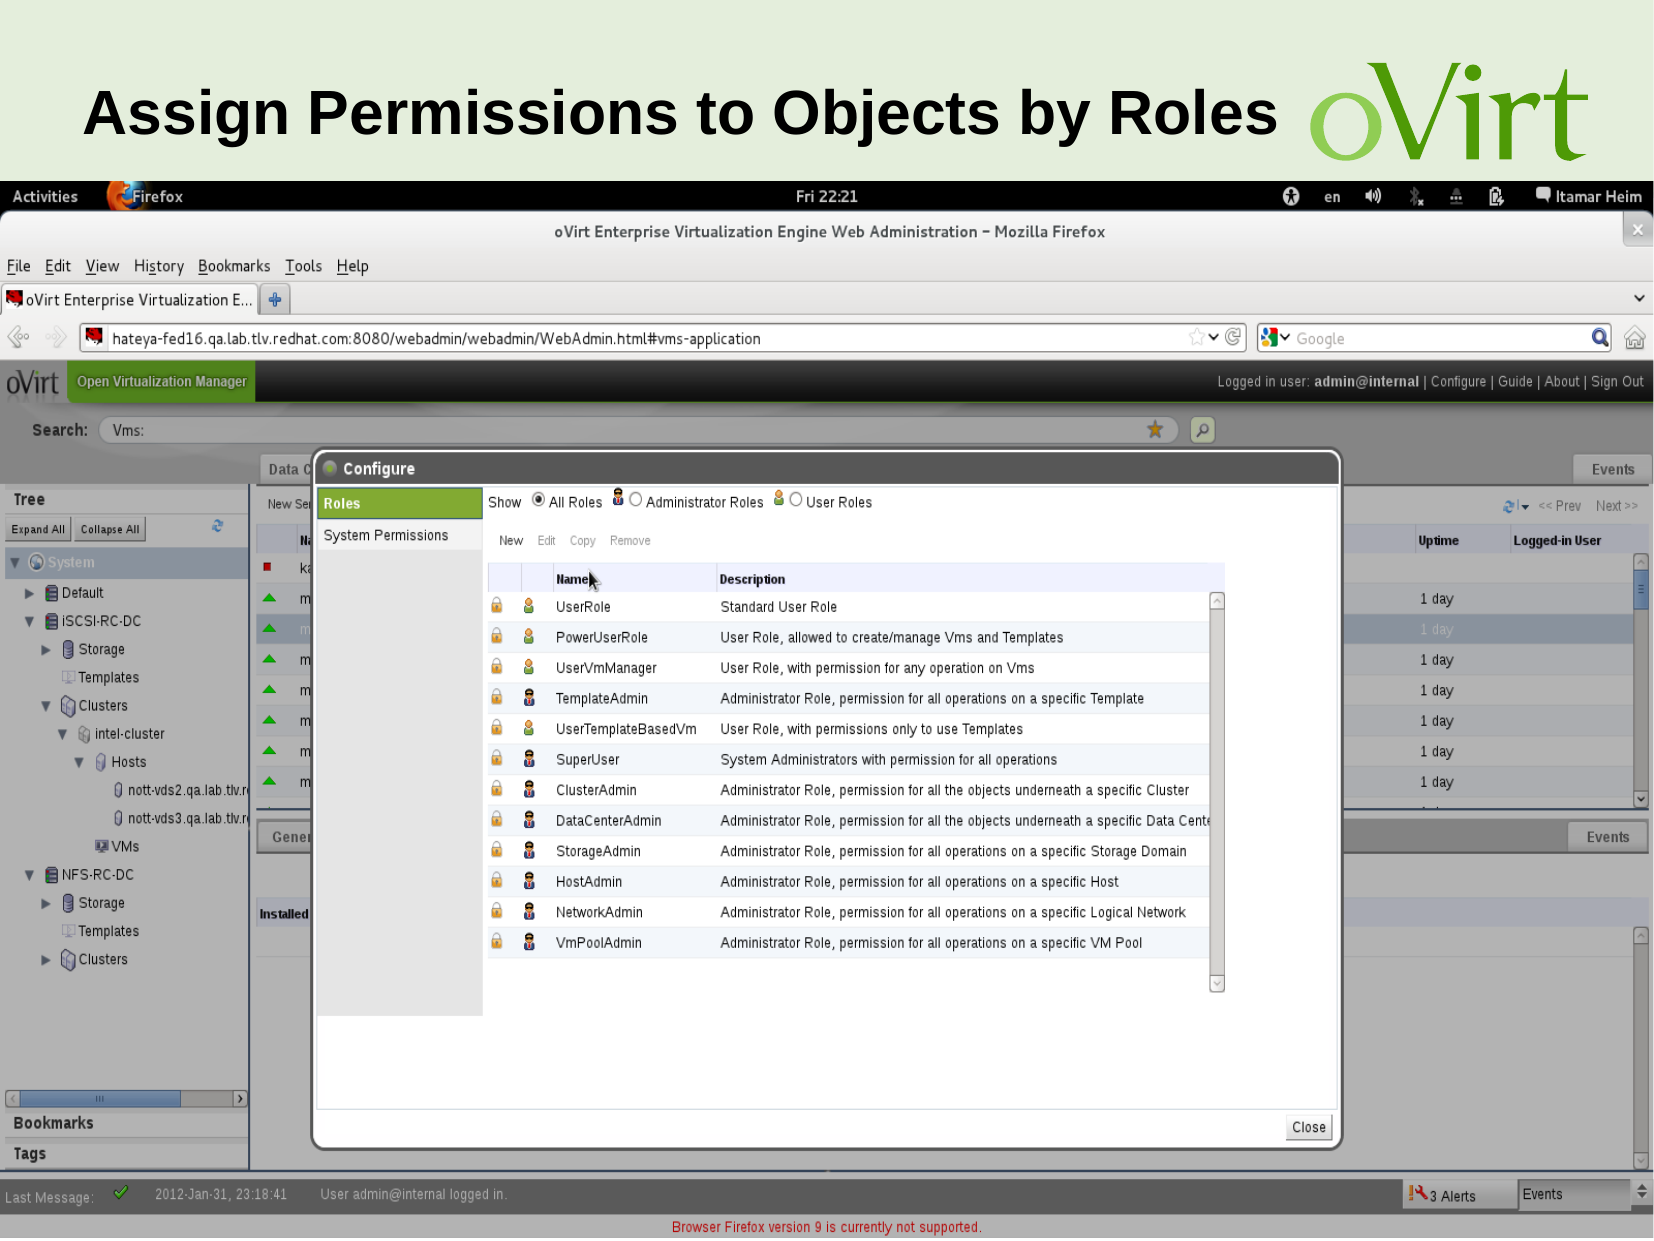

# Assign Permissions to Objects by Roles